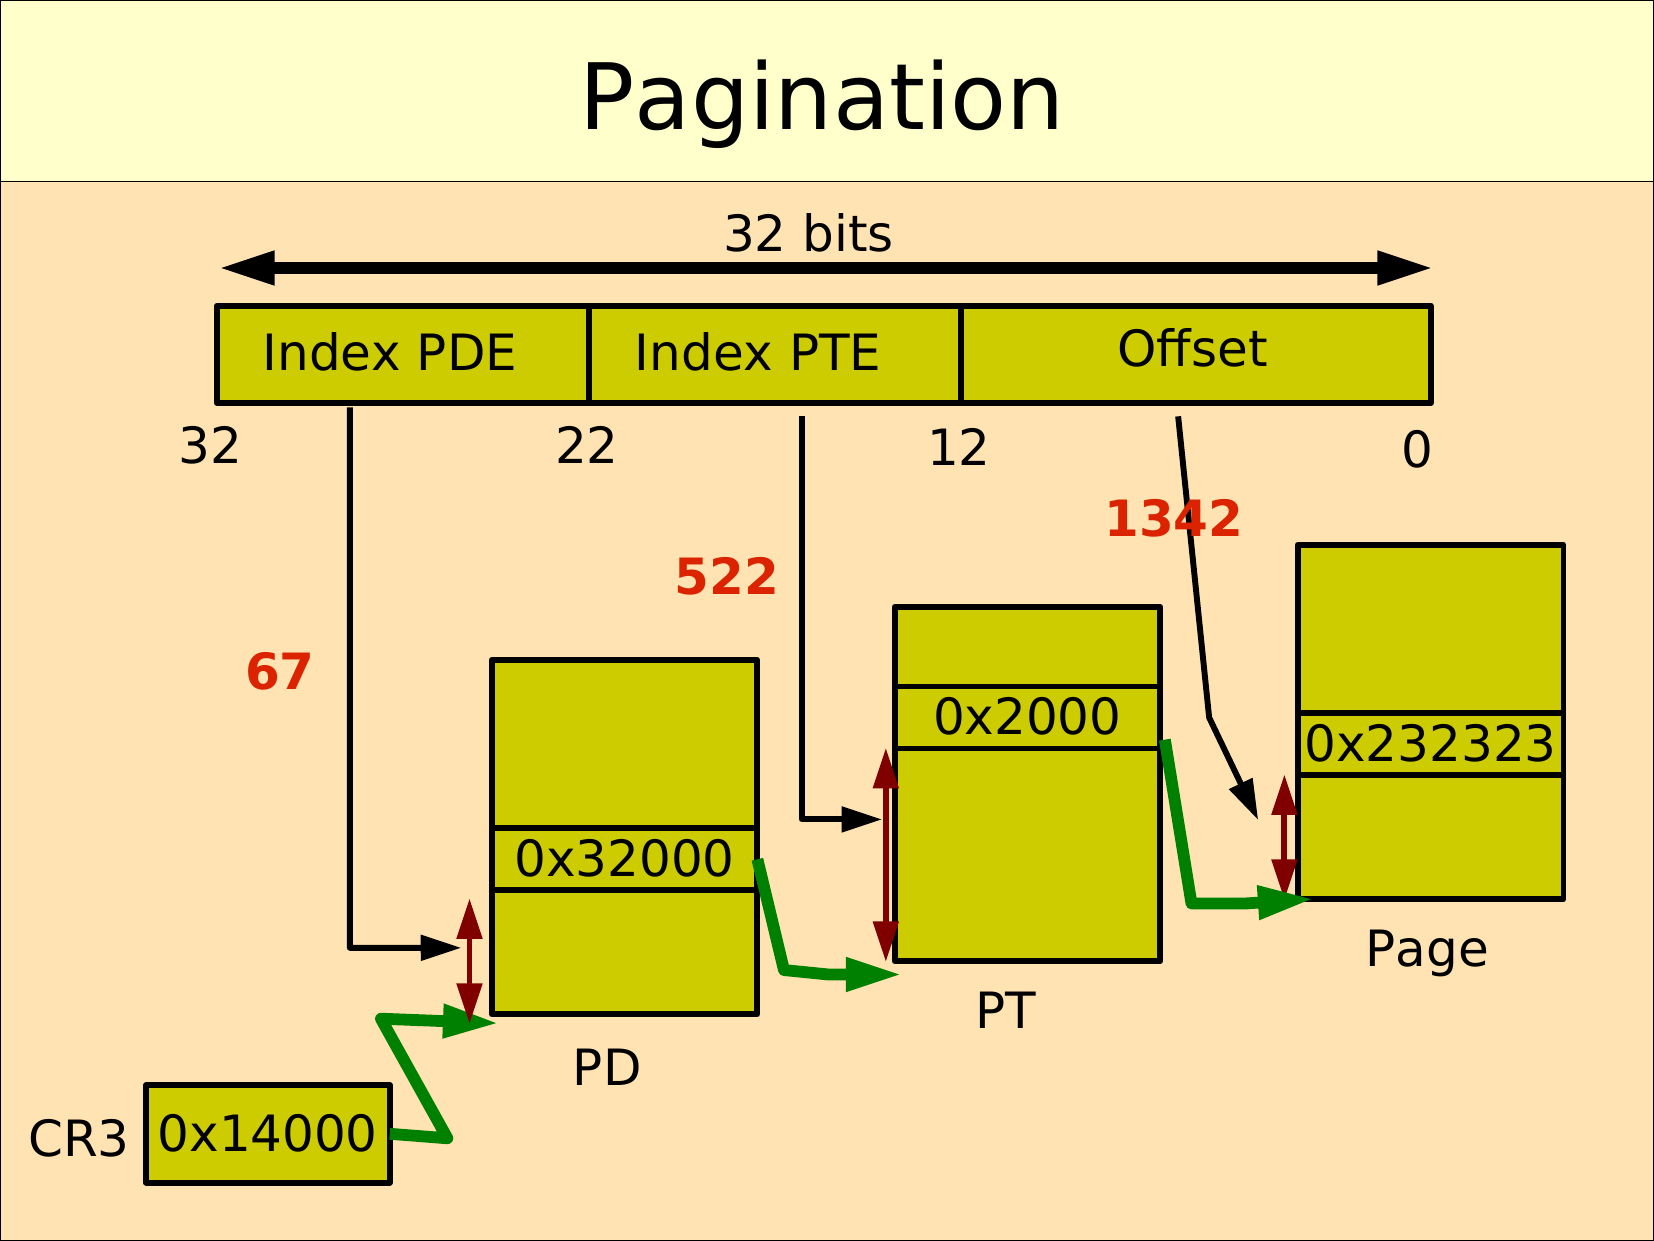

# Pagination
32 bits
Offset
Index PDE
Index PTE
32
22
12
0
1342
522
67
0x2000
0x232323
0x32000
Page
PT
PD
0x14000
CR3